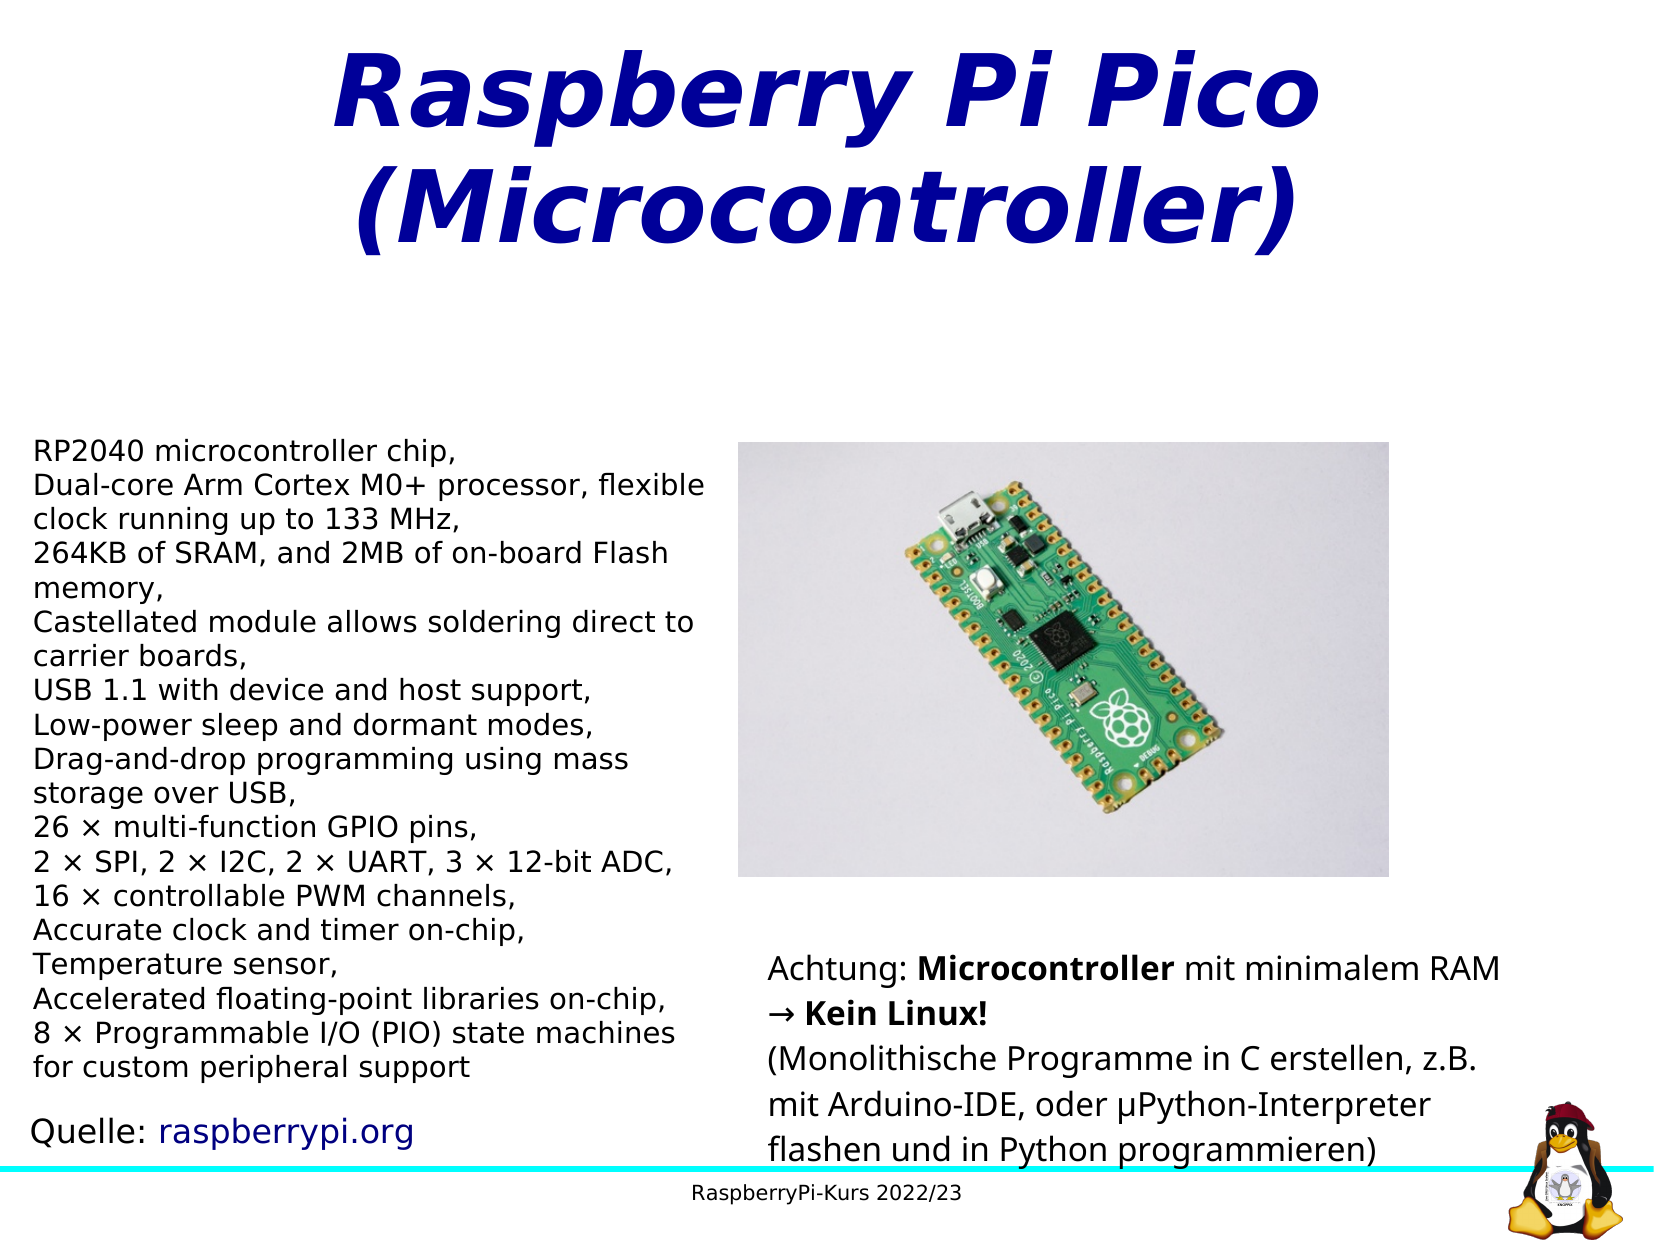

# Raspberry Pi Pico (Microcontroller)
RP2040 microcontroller chip,
Dual-core Arm Cortex M0+ processor, flexible clock running up to 133 MHz,
264KB of SRAM, and 2MB of on-board Flash memory,
Castellated module allows soldering direct to carrier boards,
USB 1.1 with device and host support,
Low-power sleep and dormant modes,
Drag-and-drop programming using mass storage over USB,
26 × multi-function GPIO pins,
2 × SPI, 2 × I2C, 2 × UART, 3 × 12-bit ADC, 16 × controllable PWM channels,
Accurate clock and timer on-chip,
Temperature sensor,
Accelerated floating-point libraries on-chip,
8 × Programmable I/O (PIO) state machines for custom peripheral support
Achtung: Microcontroller mit minimalem RAM → Kein Linux!
(Monolithische Programme in C erstellen, z.B. mit Arduino-IDE, oder µPython-Interpreter flashen und in Python programmieren)
Quelle: raspberrypi.org